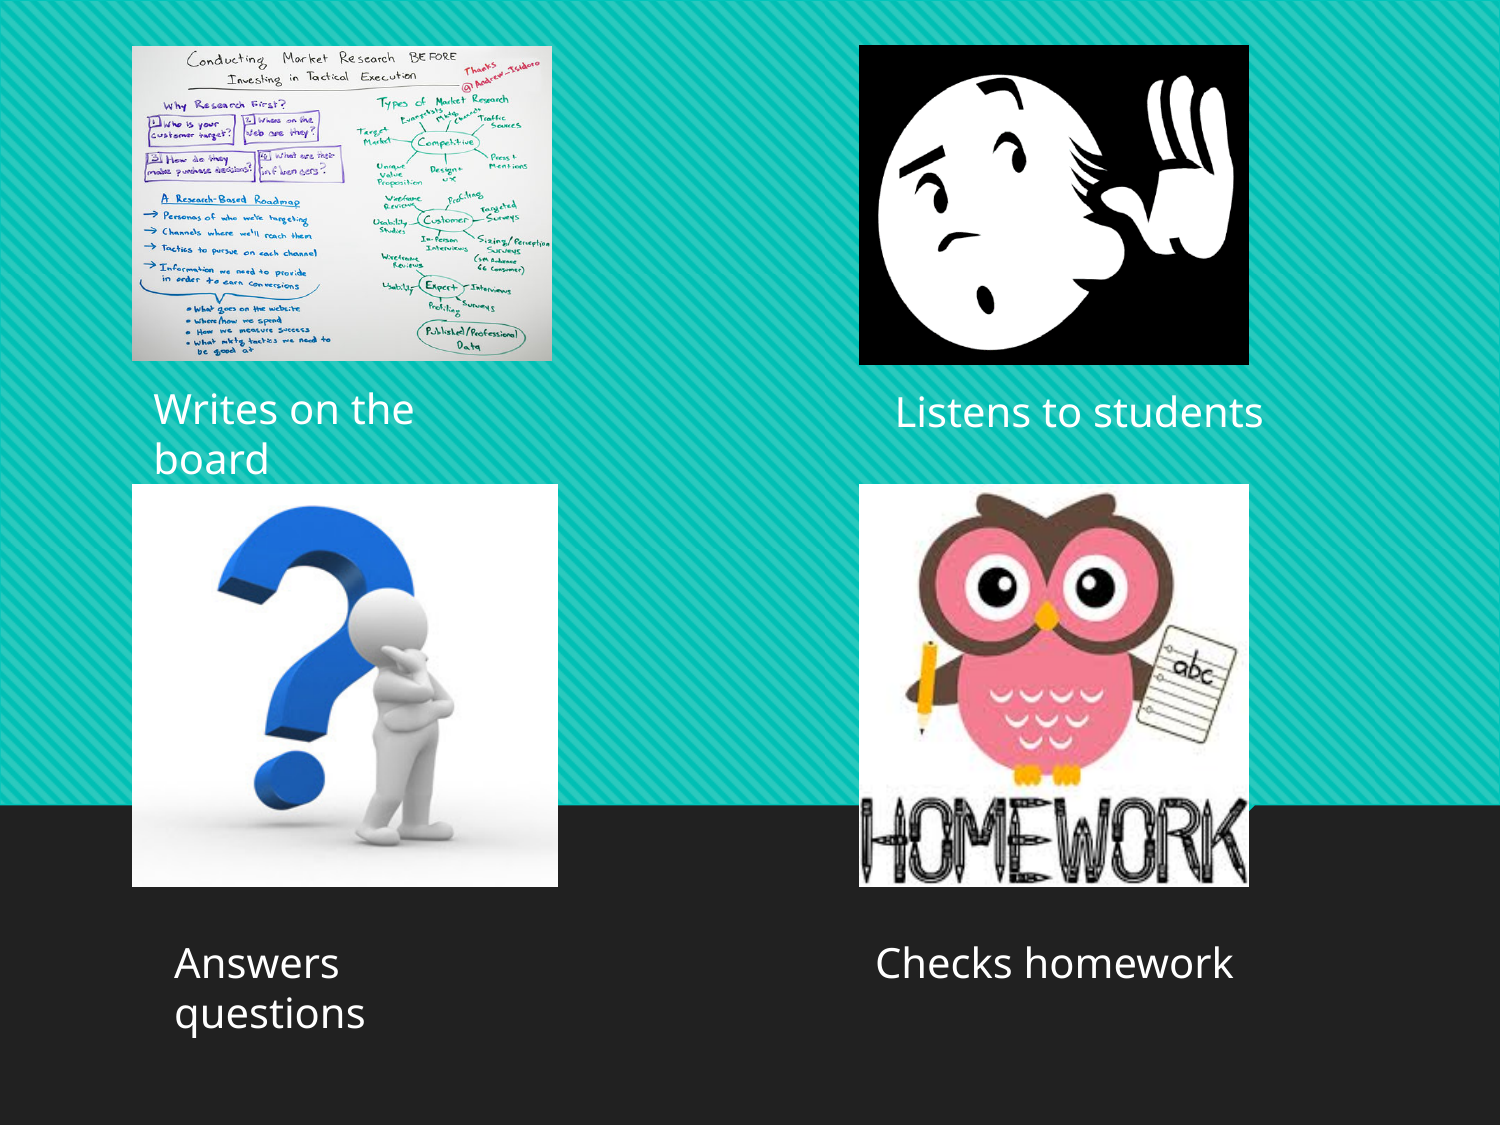

Writes on the board
Listens to students
Answers questions
Checks homework